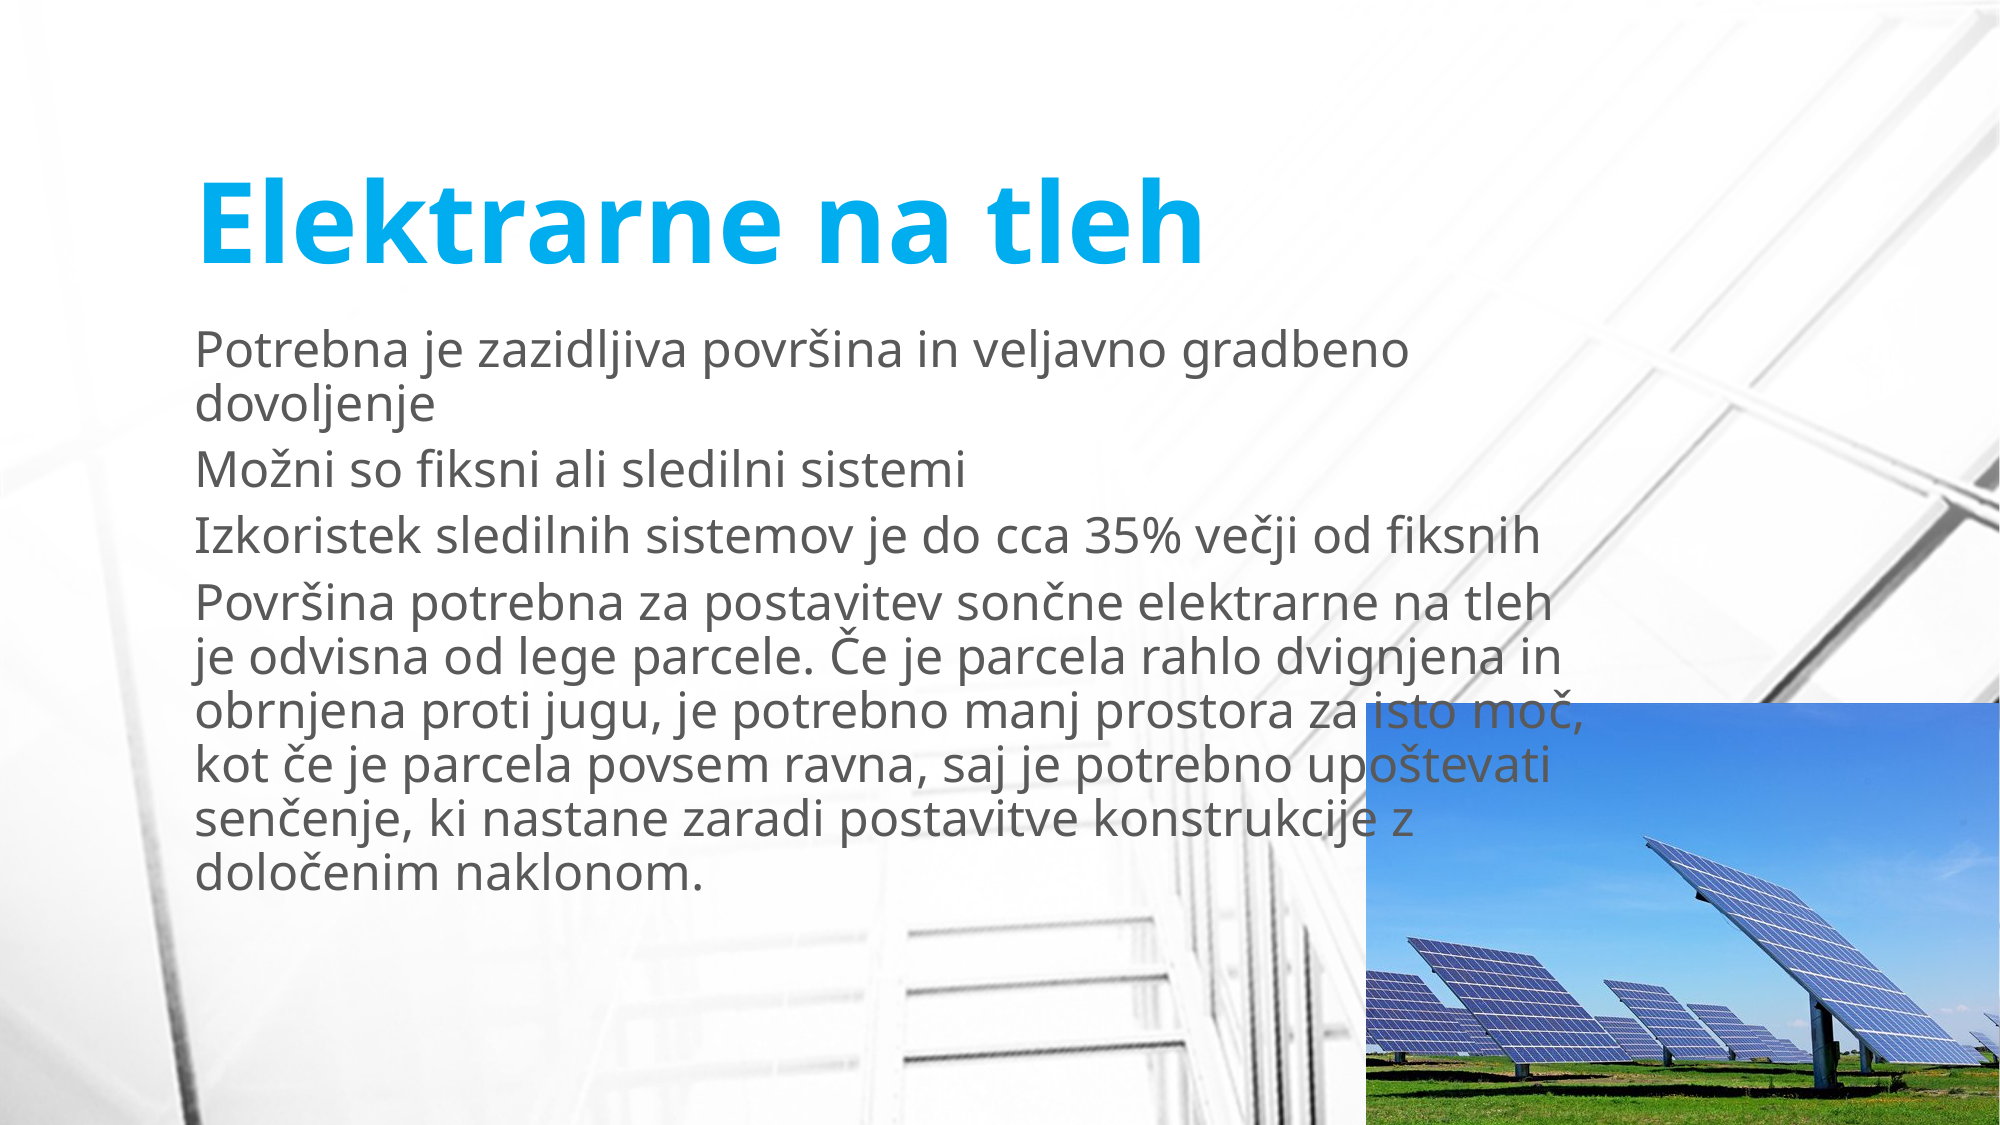

# Elektrarne na tleh
Potrebna je zazidljiva površina in veljavno gradbeno dovoljenje
Možni so fiksni ali sledilni sistemi
Izkoristek sledilnih sistemov je do cca 35% večji od fiksnih
Površina potrebna za postavitev sončne elektrarne na tleh je odvisna od lege parcele. Če je parcela rahlo dvignjena in obrnjena proti jugu, je potrebno manj prostora za isto moč, kot če je parcela povsem ravna, saj je potrebno upoštevati senčenje, ki nastane zaradi postavitve konstrukcije z določenim naklonom.